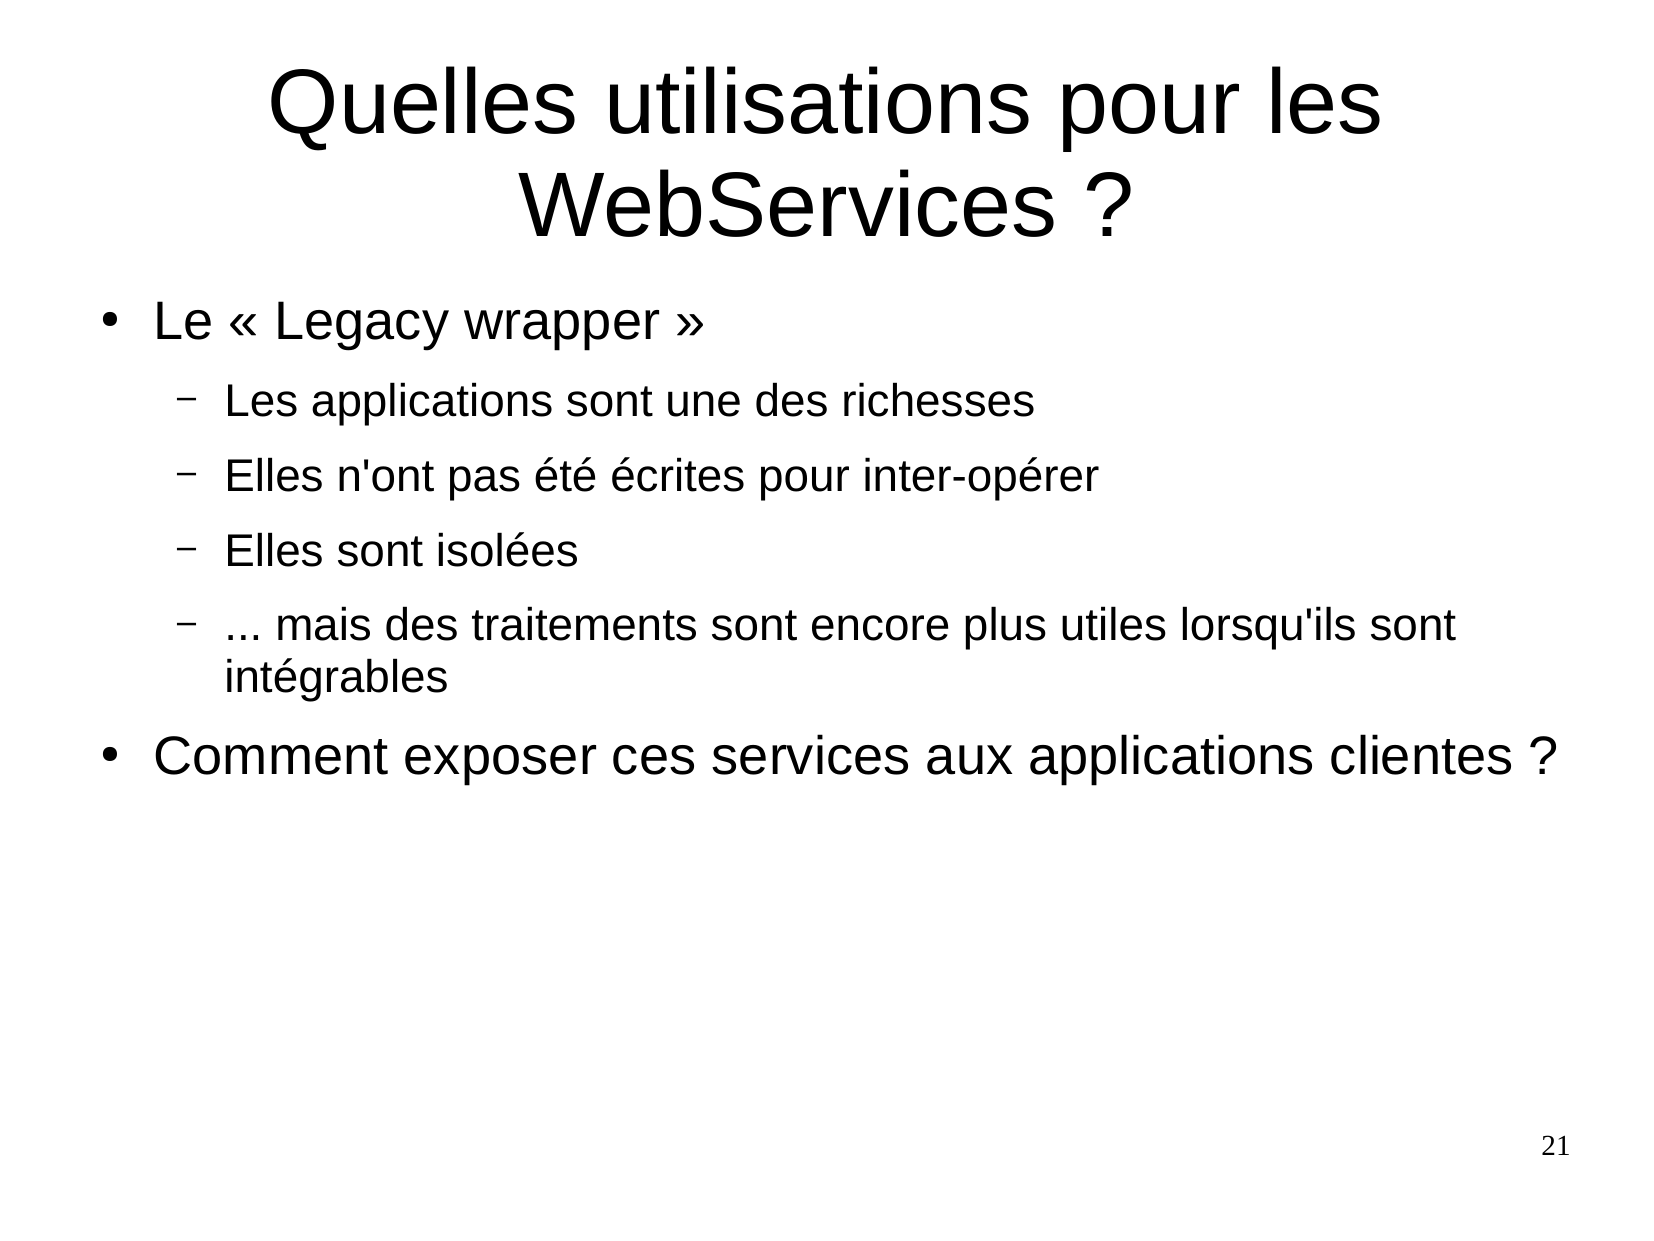

# Quelles utilisations pour les WebServices ?
Le « Legacy wrapper »
Les applications sont une des richesses
Elles n'ont pas été écrites pour inter-opérer
Elles sont isolées
... mais des traitements sont encore plus utiles lorsqu'ils sont intégrables
Comment exposer ces services aux applications clientes ?
21